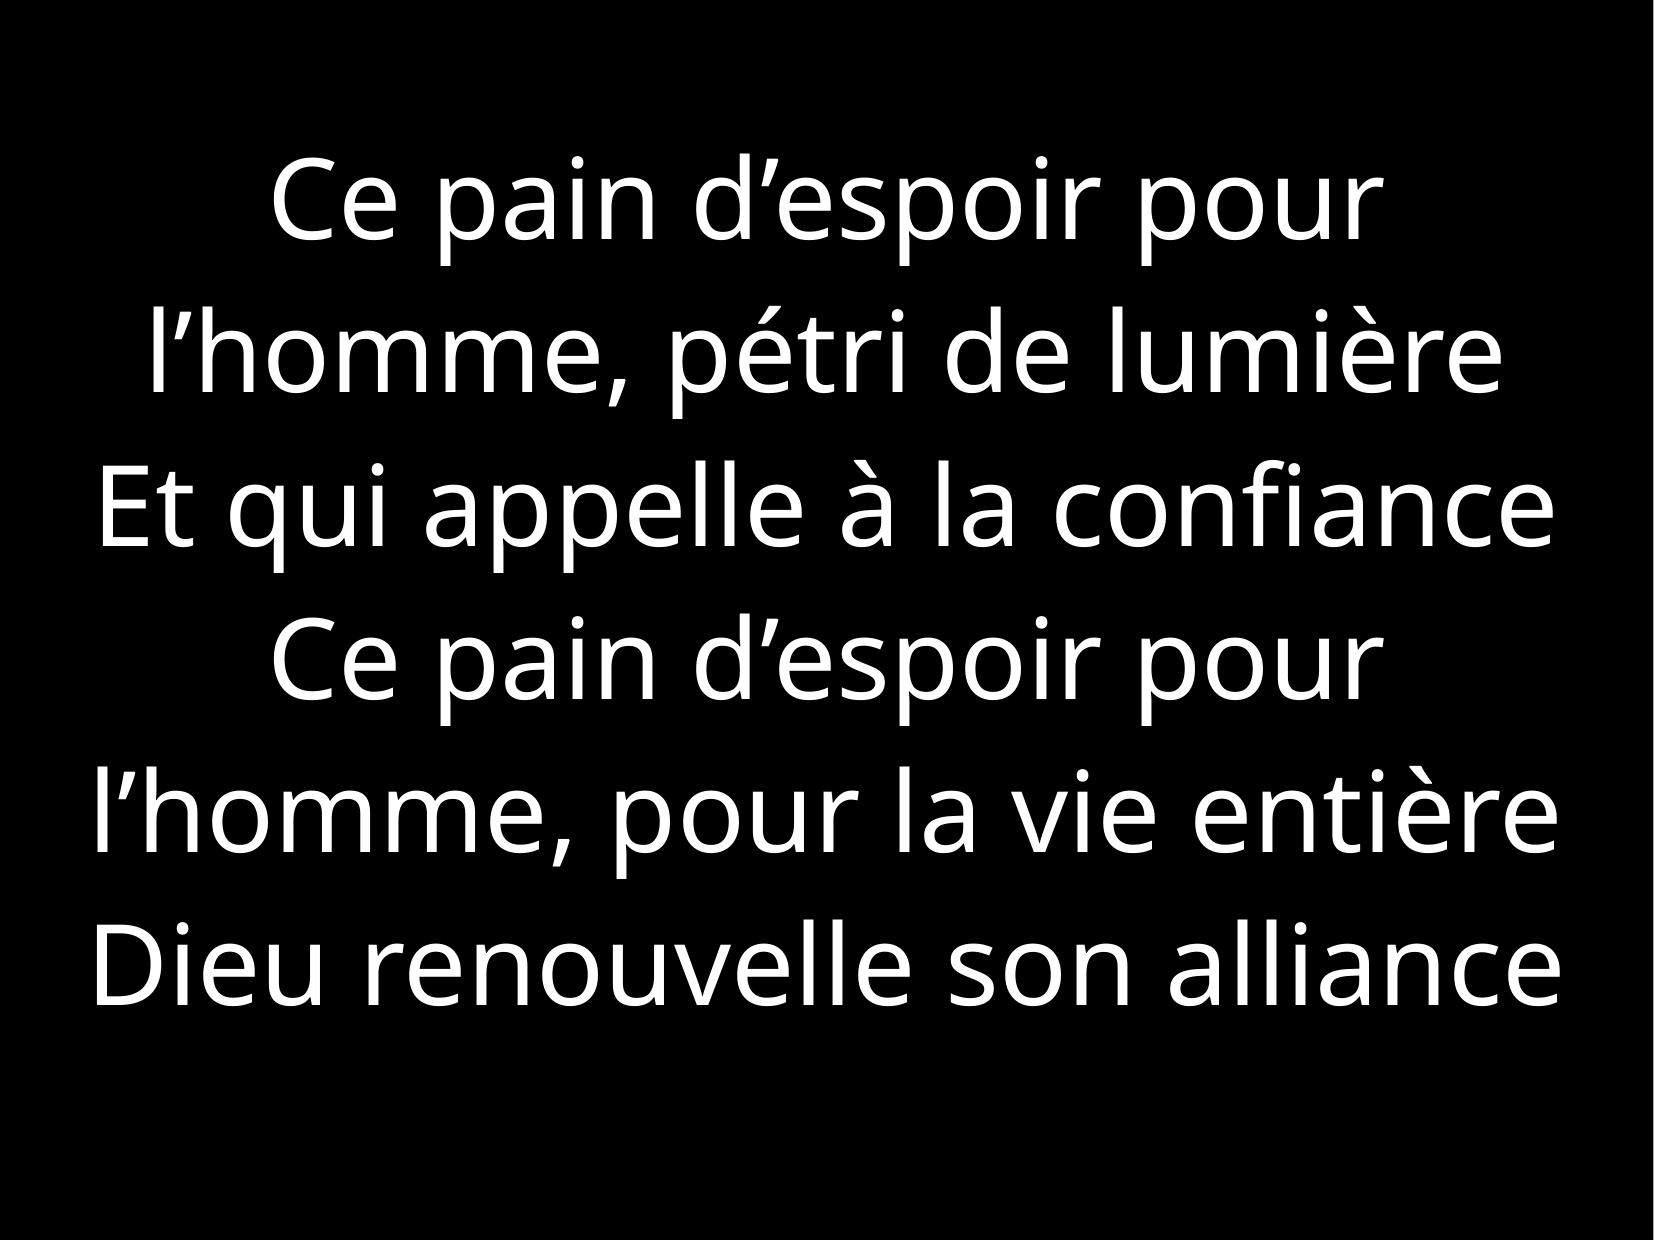

# Ce pain d’espoir pour l’homme, pétri de lumière
Et qui appelle à la confiance
Ce pain d’espoir pour l’homme, pour la vie entière
Dieu renouvelle son alliance